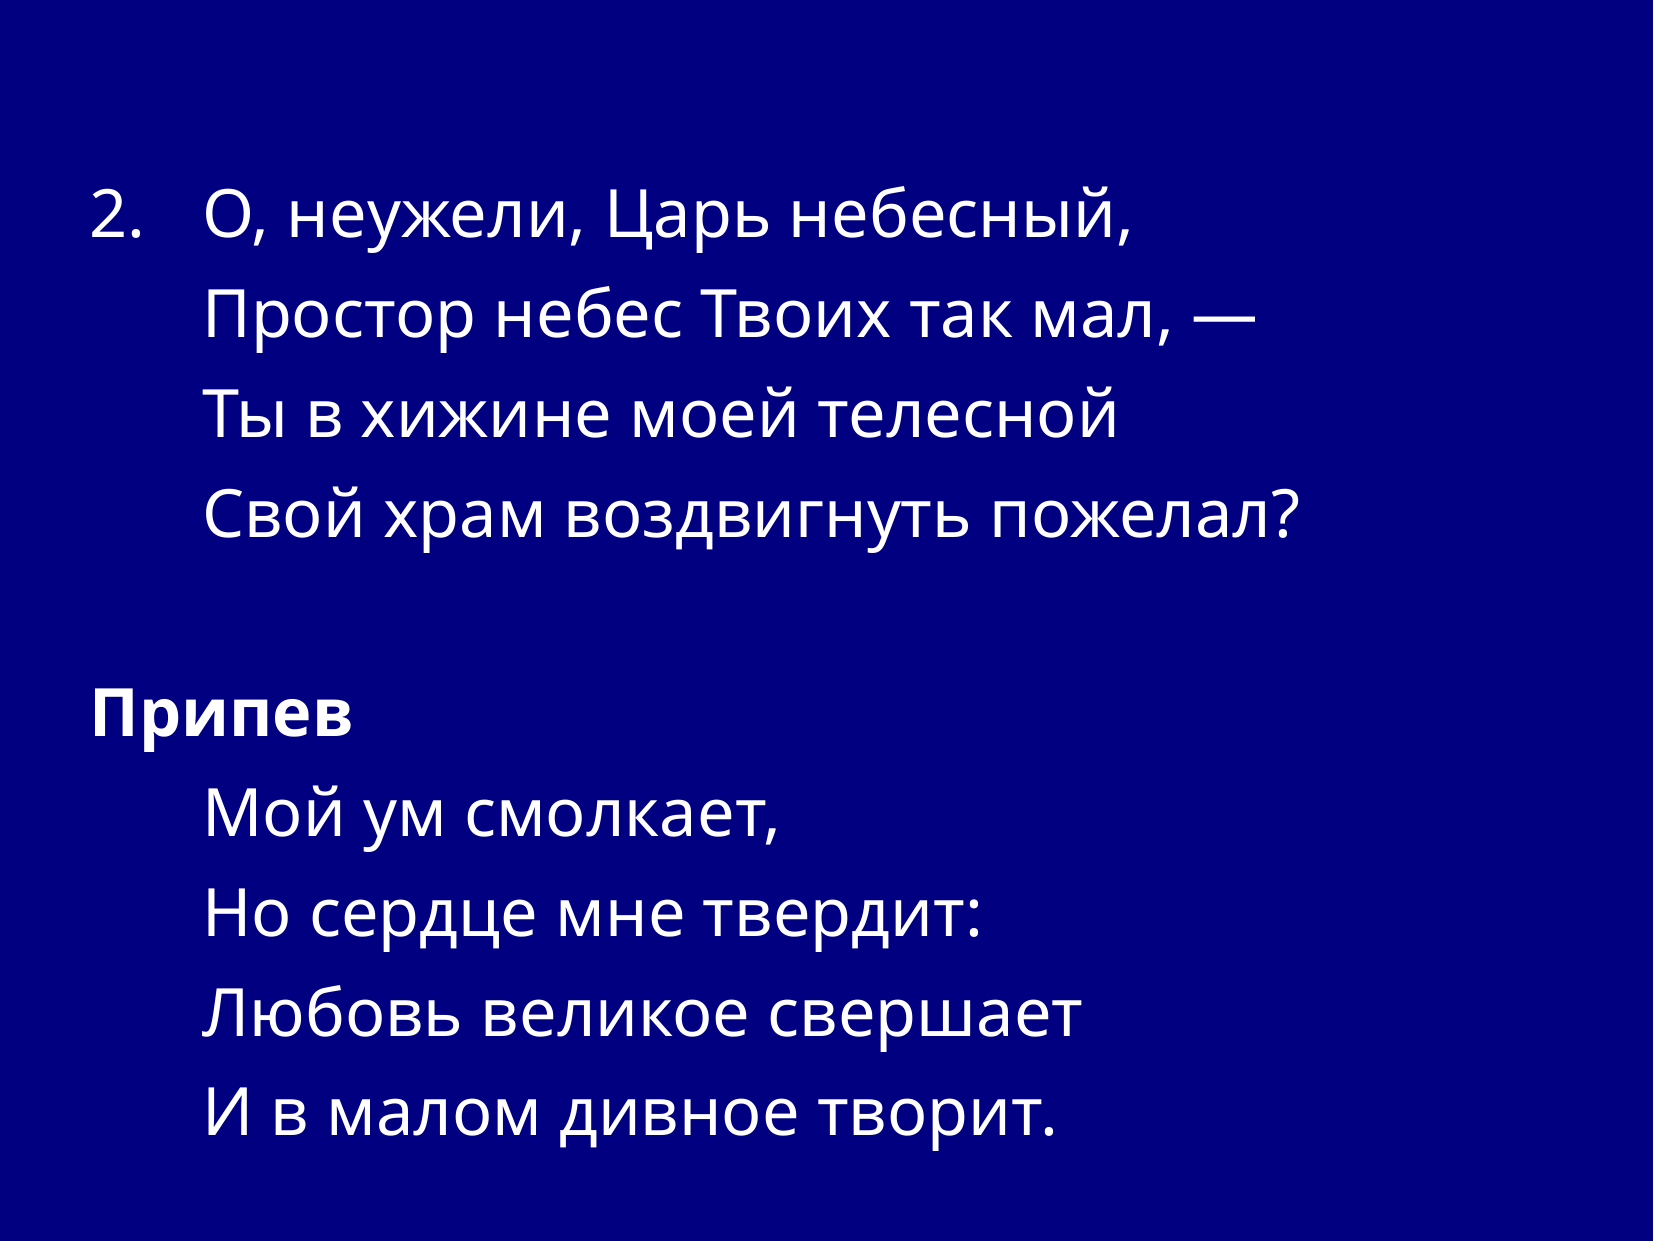

2.	О, неужели, Царь небесный,
	Простор небес Твоих так мал, —
	Ты в хижине моей телесной
	Свой храм воздвигнуть пожелал?
Припев
	Мой ум смолкает,
	Но сердце мне твердит:
	Любовь великое свершает
	И в малом дивное творит.